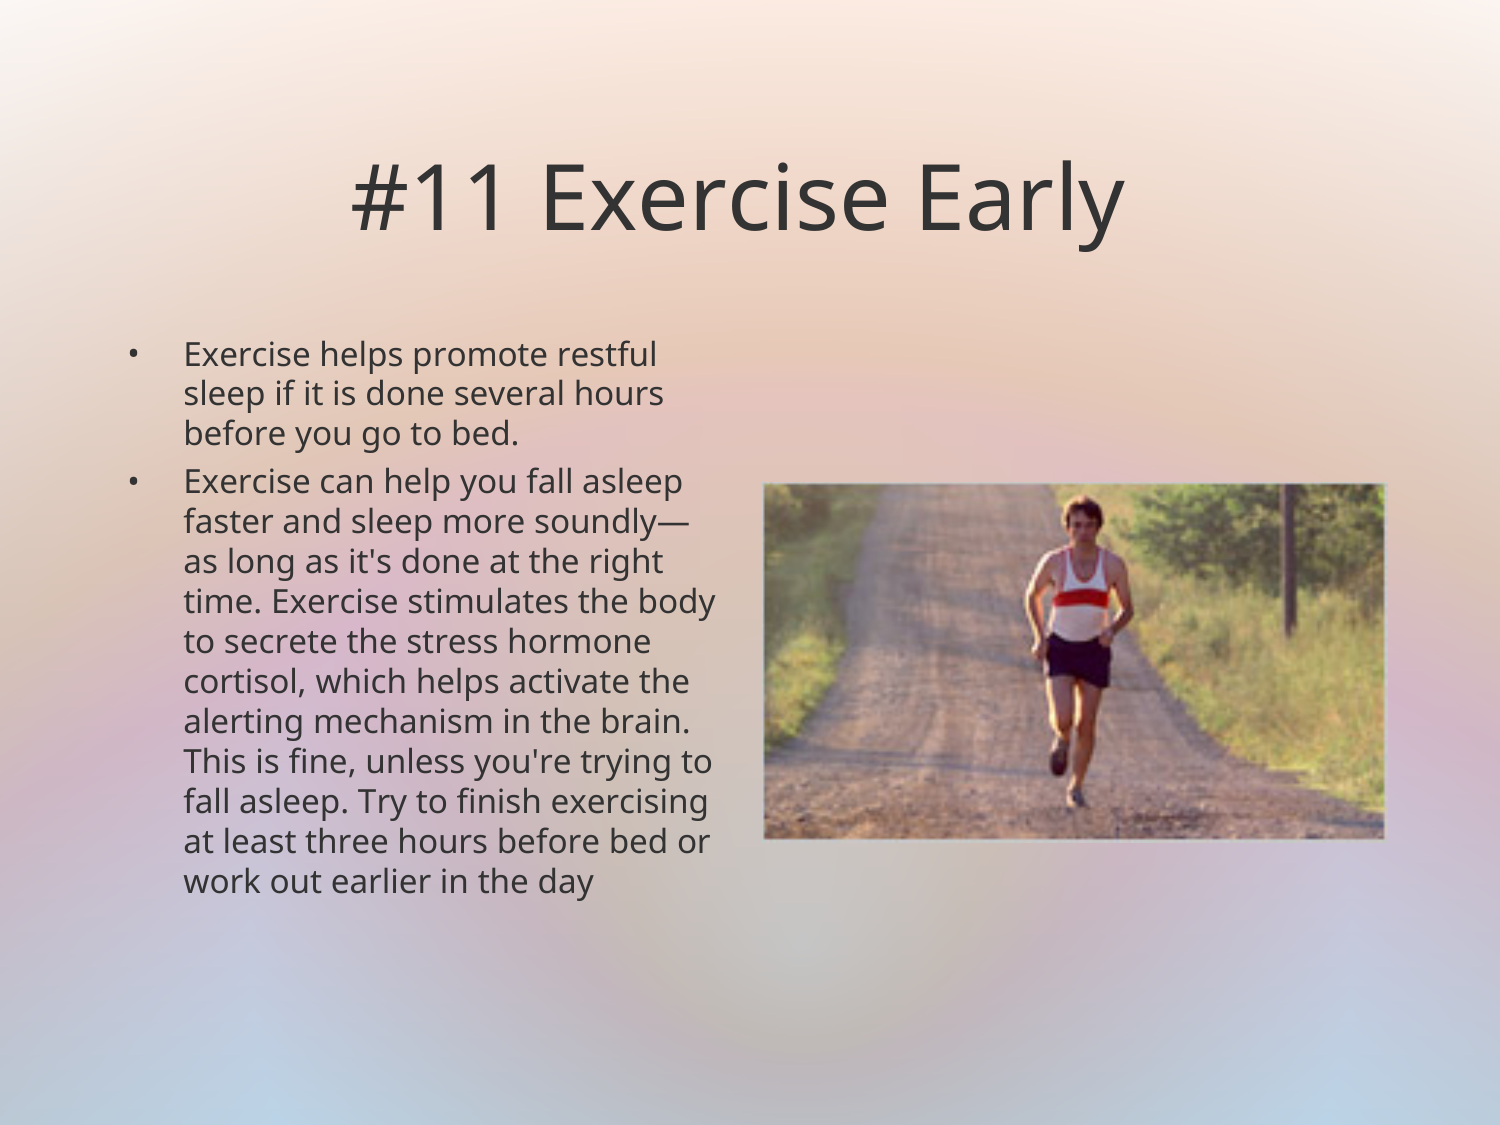

# #11 Exercise Early
Exercise helps promote restful sleep if it is done several hours before you go to bed.
Exercise can help you fall asleep faster and sleep more soundly—as long as it's done at the right time. Exercise stimulates the body to secrete the stress hormone cortisol, which helps activate the alerting mechanism in the brain. This is fine, unless you're trying to fall asleep. Try to finish exercising at least three hours before bed or work out earlier in the day